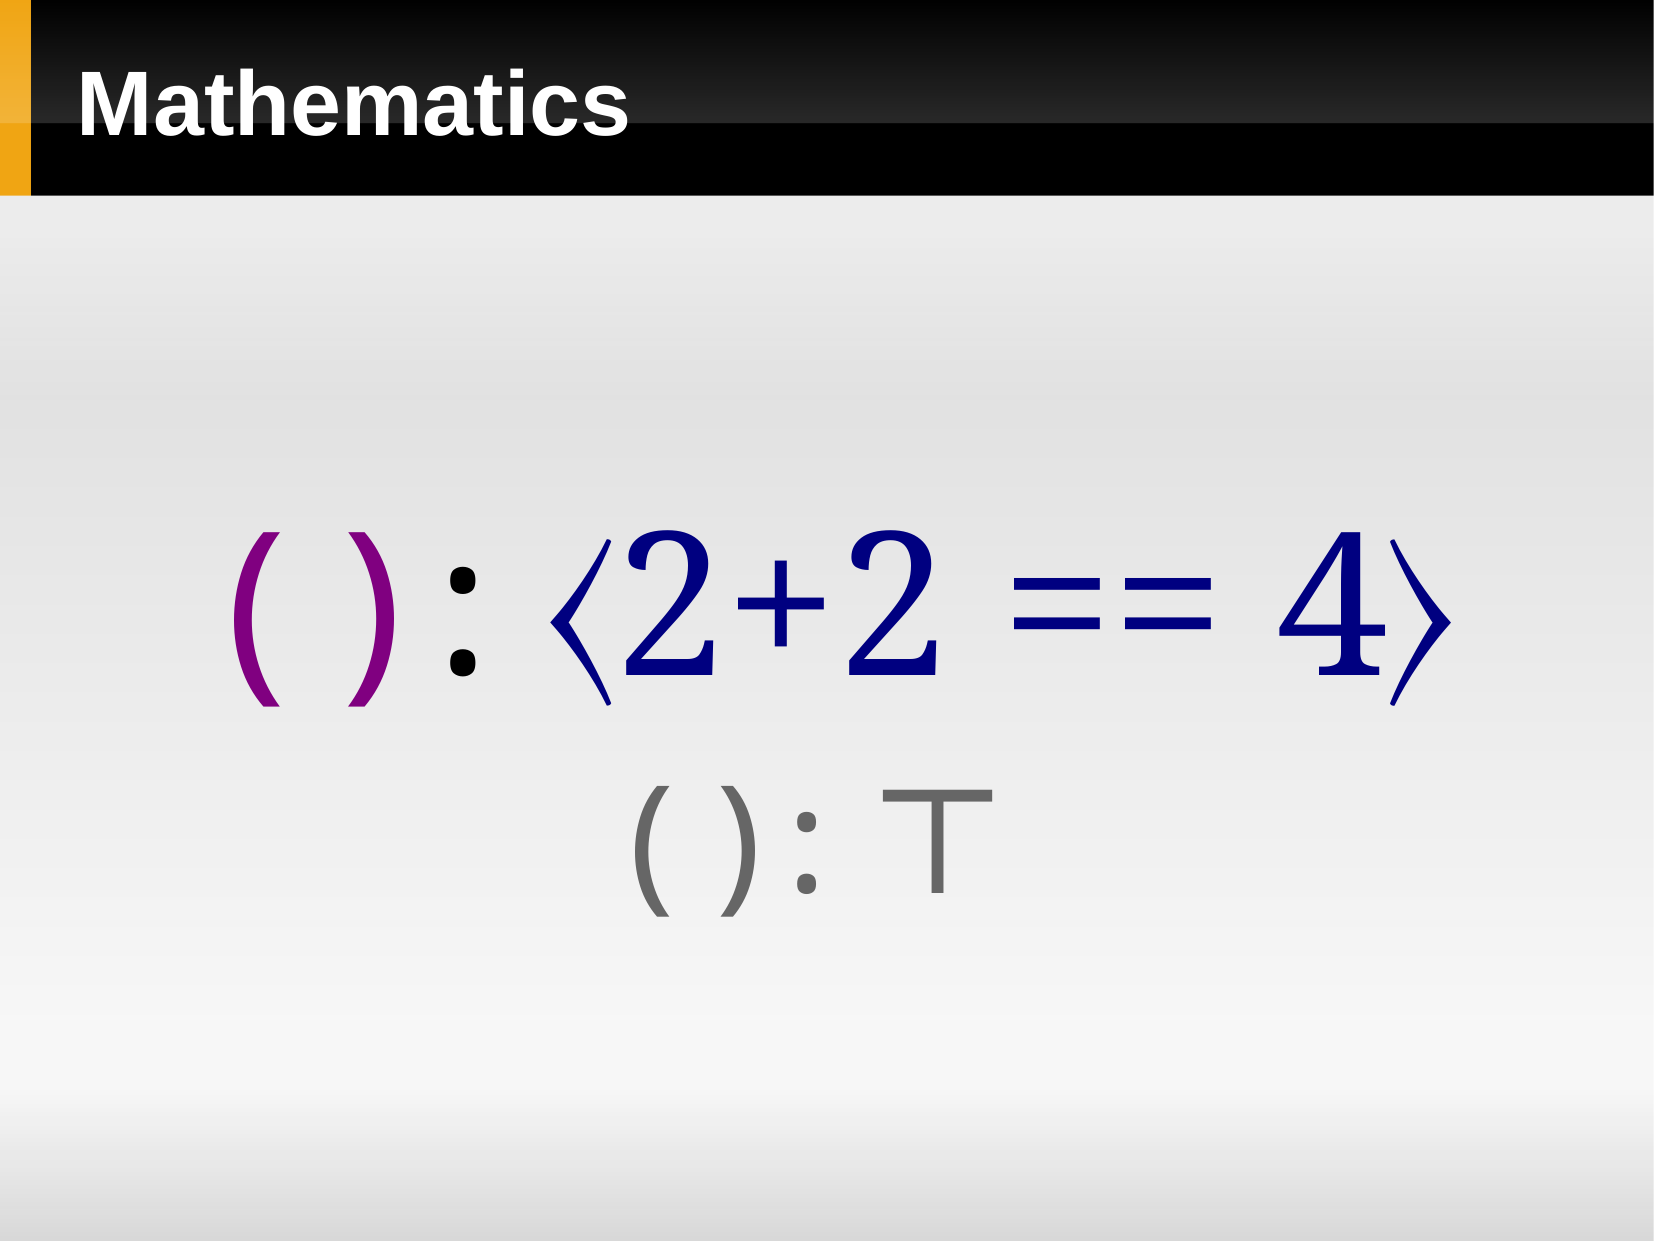

# Mathematics
(): 〈2+2 == 4〉
(): ⊤